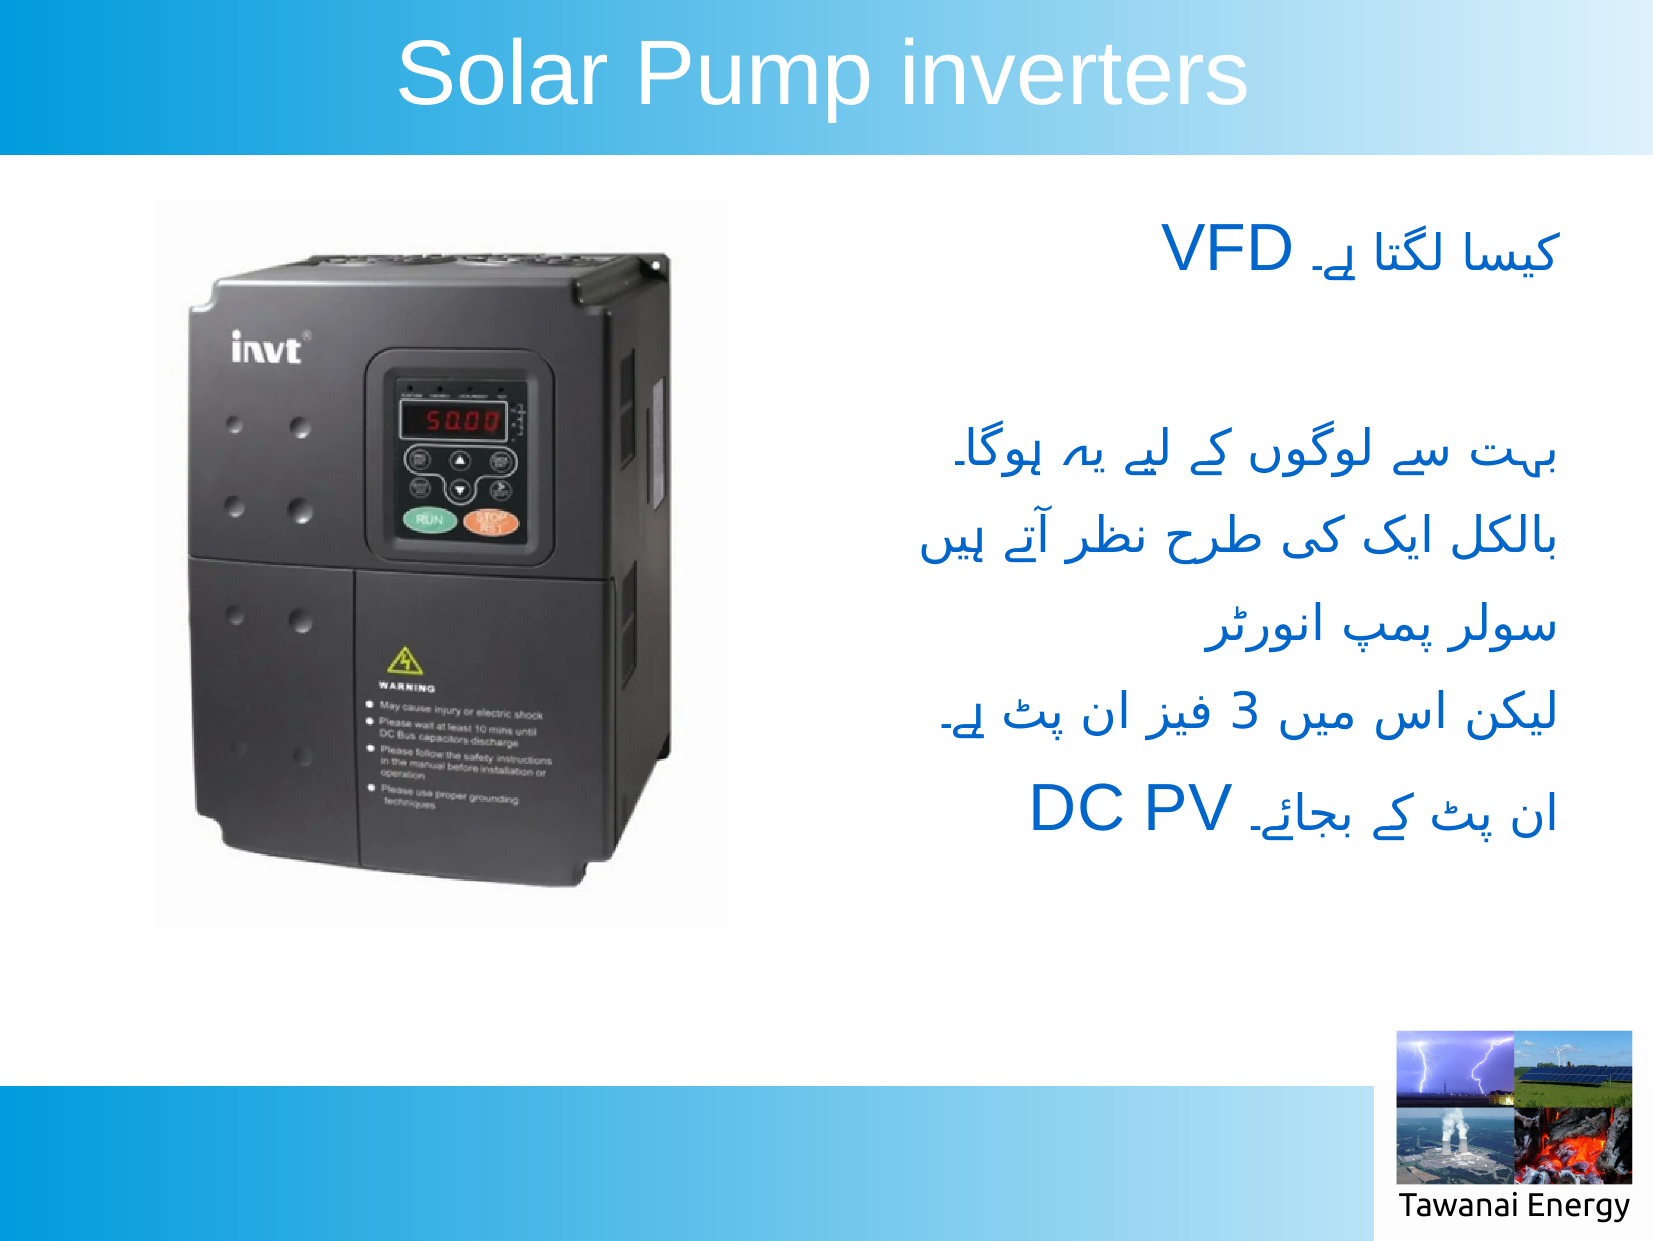

# Solar Pump inverters
VFD کیسا لگتا ہے۔
بہت سے لوگوں کے لیے یہ ہوگا۔
بالکل ایک کی طرح نظر آتے ہیں
سولر پمپ انورٹر
لیکن اس میں 3 فیز ان پٹ ہے۔
DC PV ان پٹ کے بجائے۔